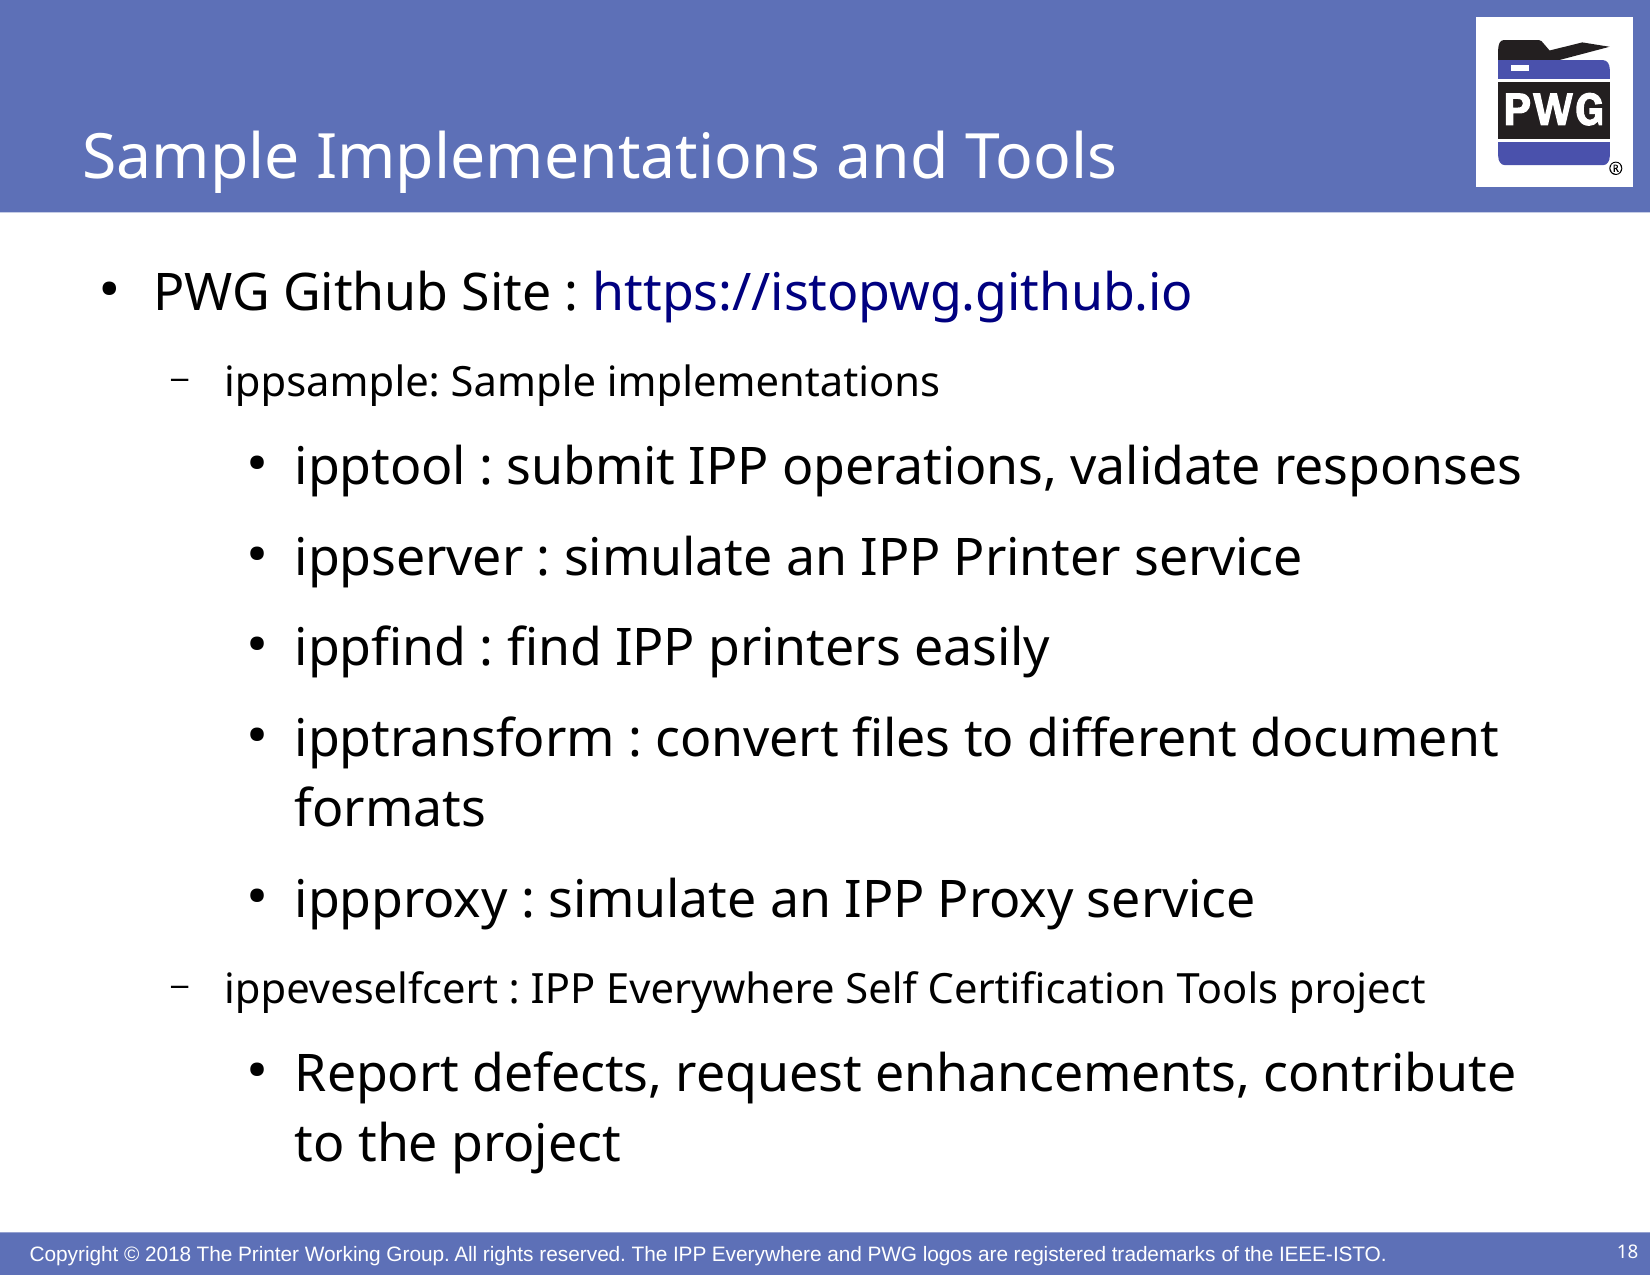

# Sample Implementations and Tools
PWG Github Site : https://istopwg.github.io
ippsample: Sample implementations
ipptool : submit IPP operations, validate responses
ippserver : simulate an IPP Printer service
ippfind : find IPP printers easily
ipptransform : convert files to different document formats
ippproxy : simulate an IPP Proxy service
ippeveselfcert : IPP Everywhere Self Certification Tools project
Report defects, request enhancements, contribute to the project